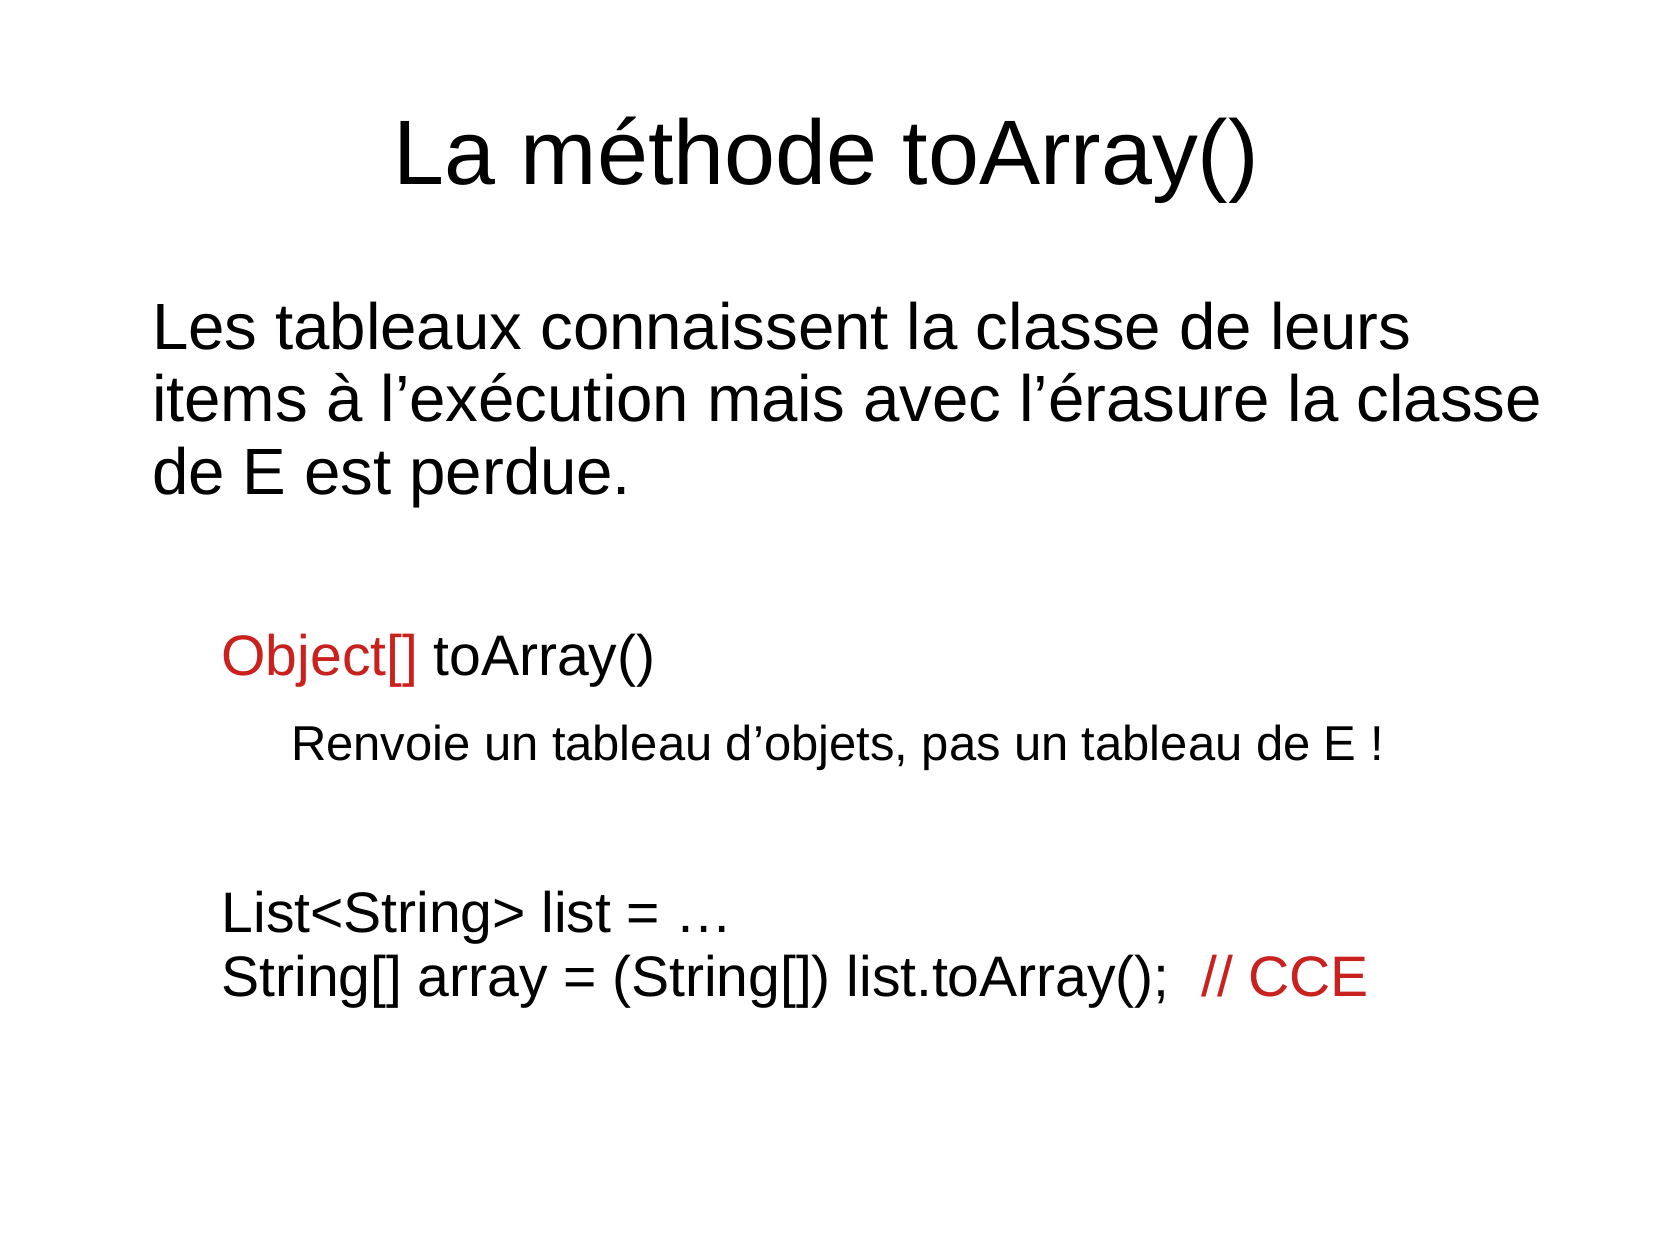

# La méthode toArray()
Les tableaux connaissent la classe de leurs items à l’exécution mais avec l’érasure la classe de E est perdue.
Object[] toArray()
Renvoie un tableau d’objets, pas un tableau de E !
List<String> list = …
String[] array = (String[]) list.toArray(); // CCE